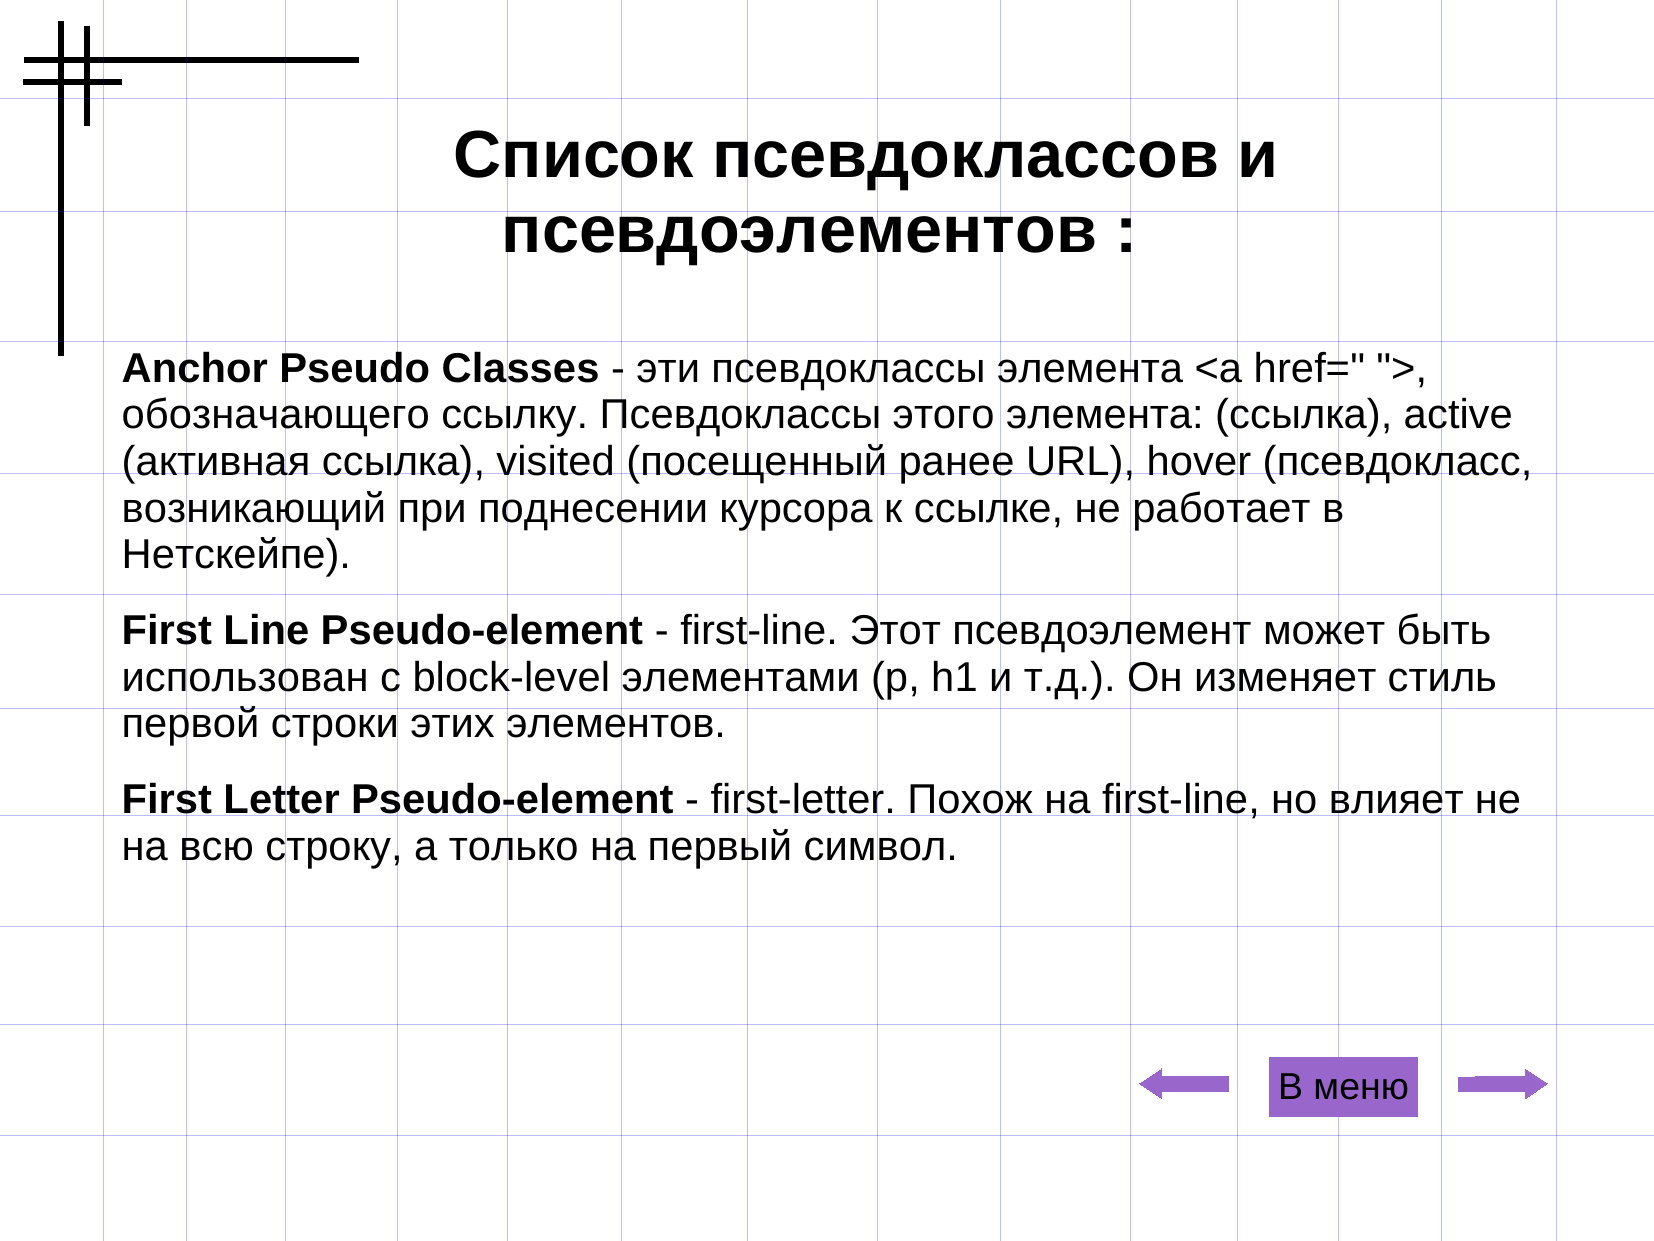

# Список псевдоклассов и псевдоэлементов :
Anchor Pseudo Classes - эти псевдоклассы элемента <a href=" ">, обозначающего ссылку. Псевдоклассы этого элемента: (ссылка), active (активная ссылка), visited (посещенный ранее URL), hover (псевдокласс, возникающий при поднесении курсора к ссылке, не работает в Нетскейпе).
First Line Pseudo-element - first-line. Этот псевдоэлемент может быть использован с block-level элементами (p, h1 и т.д.). Он изменяет стиль первой строки этих элементов.
First Letter Pseudo-element - first-letter. Похож на first-line, но влияет не на всю строку, а только на первый символ.
В меню